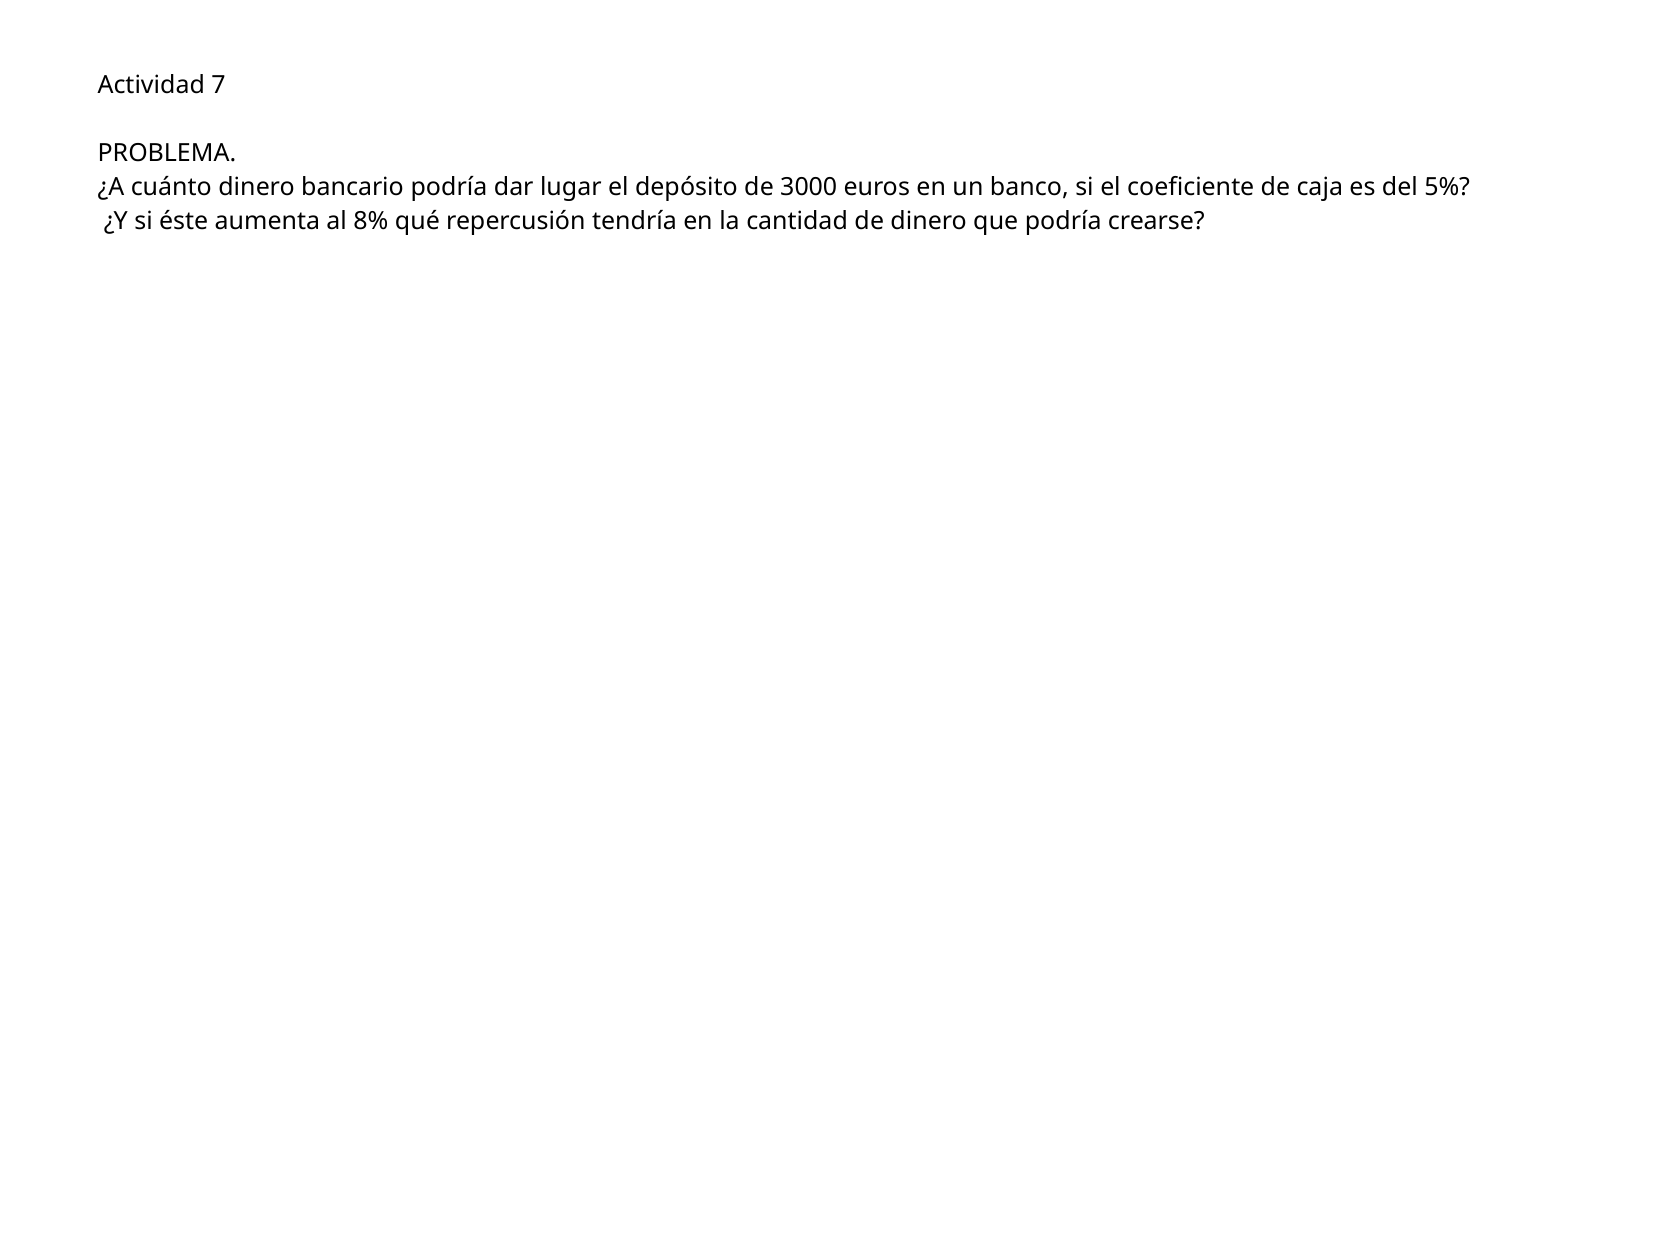

#
Actividad 7
PROBLEMA.
¿A cuánto dinero bancario podría dar lugar el depósito de 3000 euros en un banco, si el coeficiente de caja es del 5%?
 ¿Y si éste aumenta al 8% qué repercusión tendría en la cantidad de dinero que podría crearse?